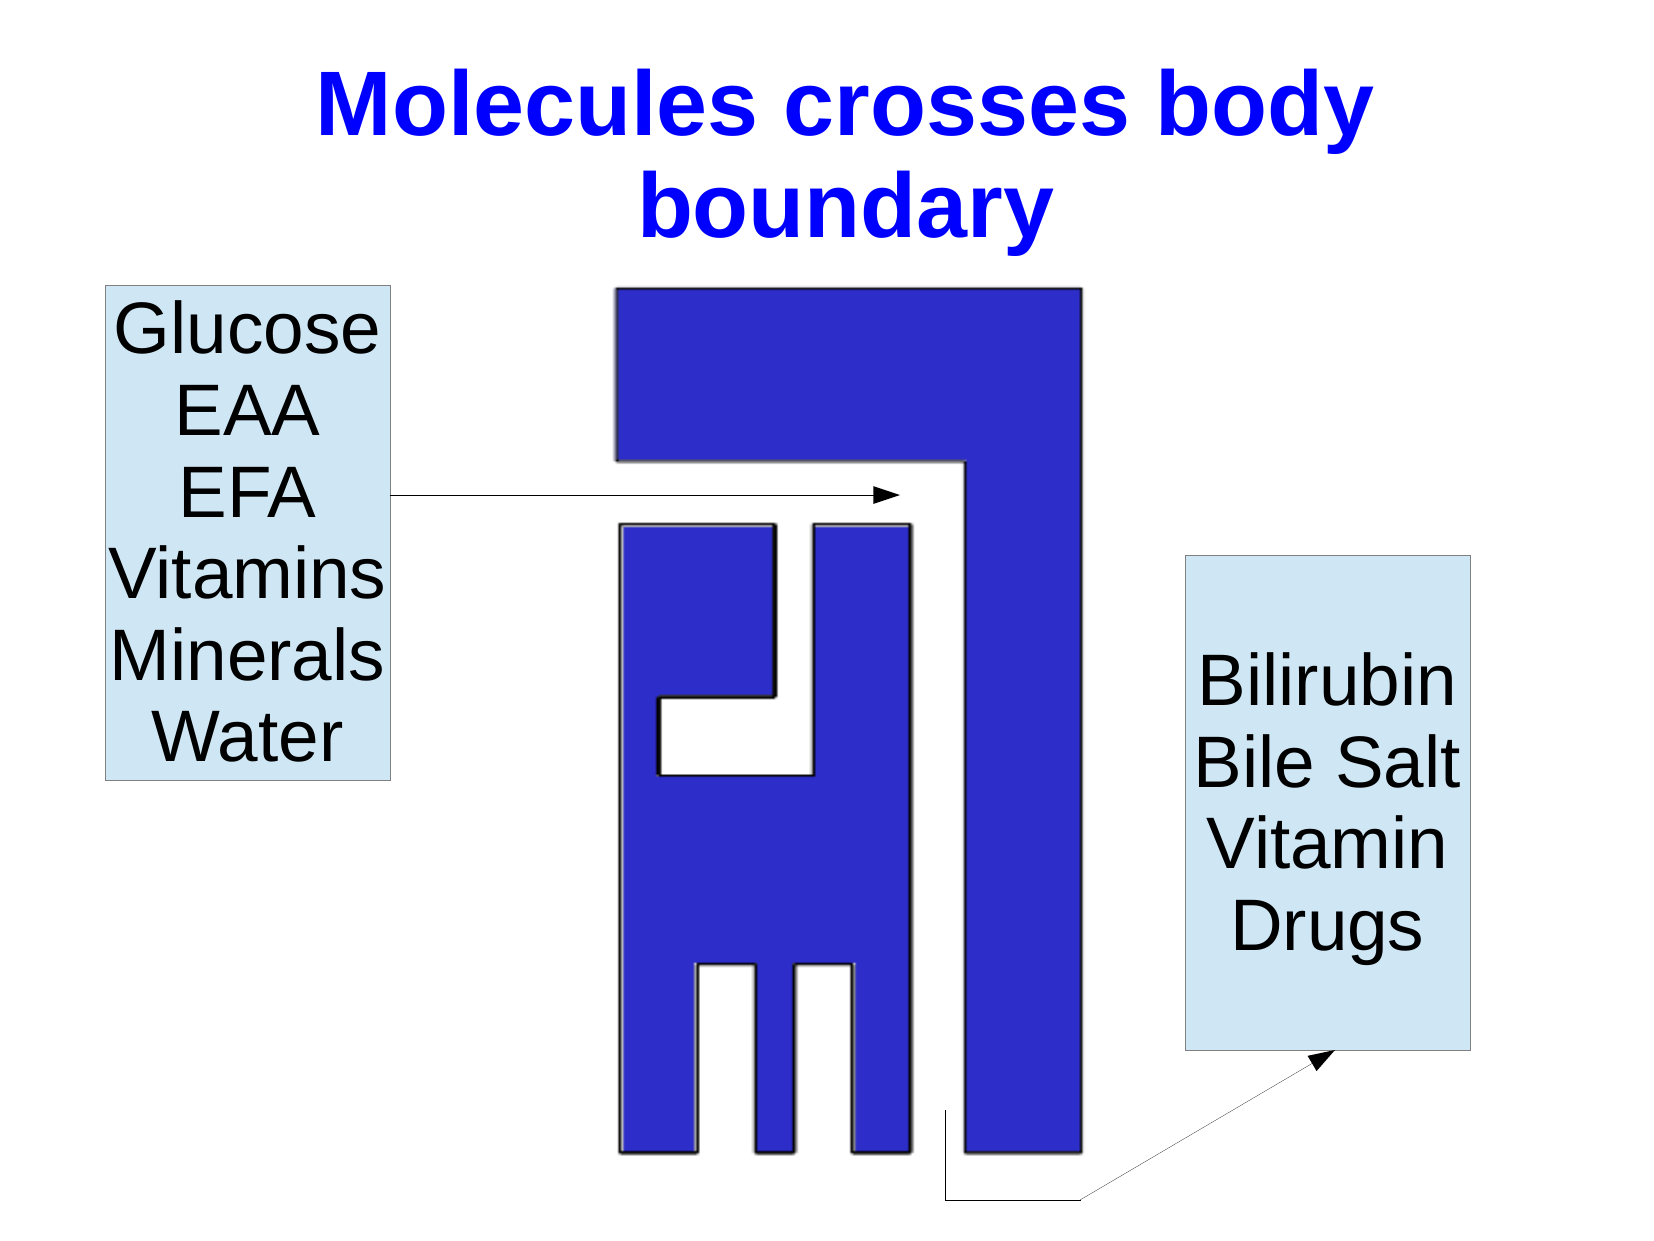

# Molecules crosses body boundary
Glucose
EAA
EFA
Vitamins
Minerals
Water
Bilirubin
Bile Salt
Vitamin
Drugs